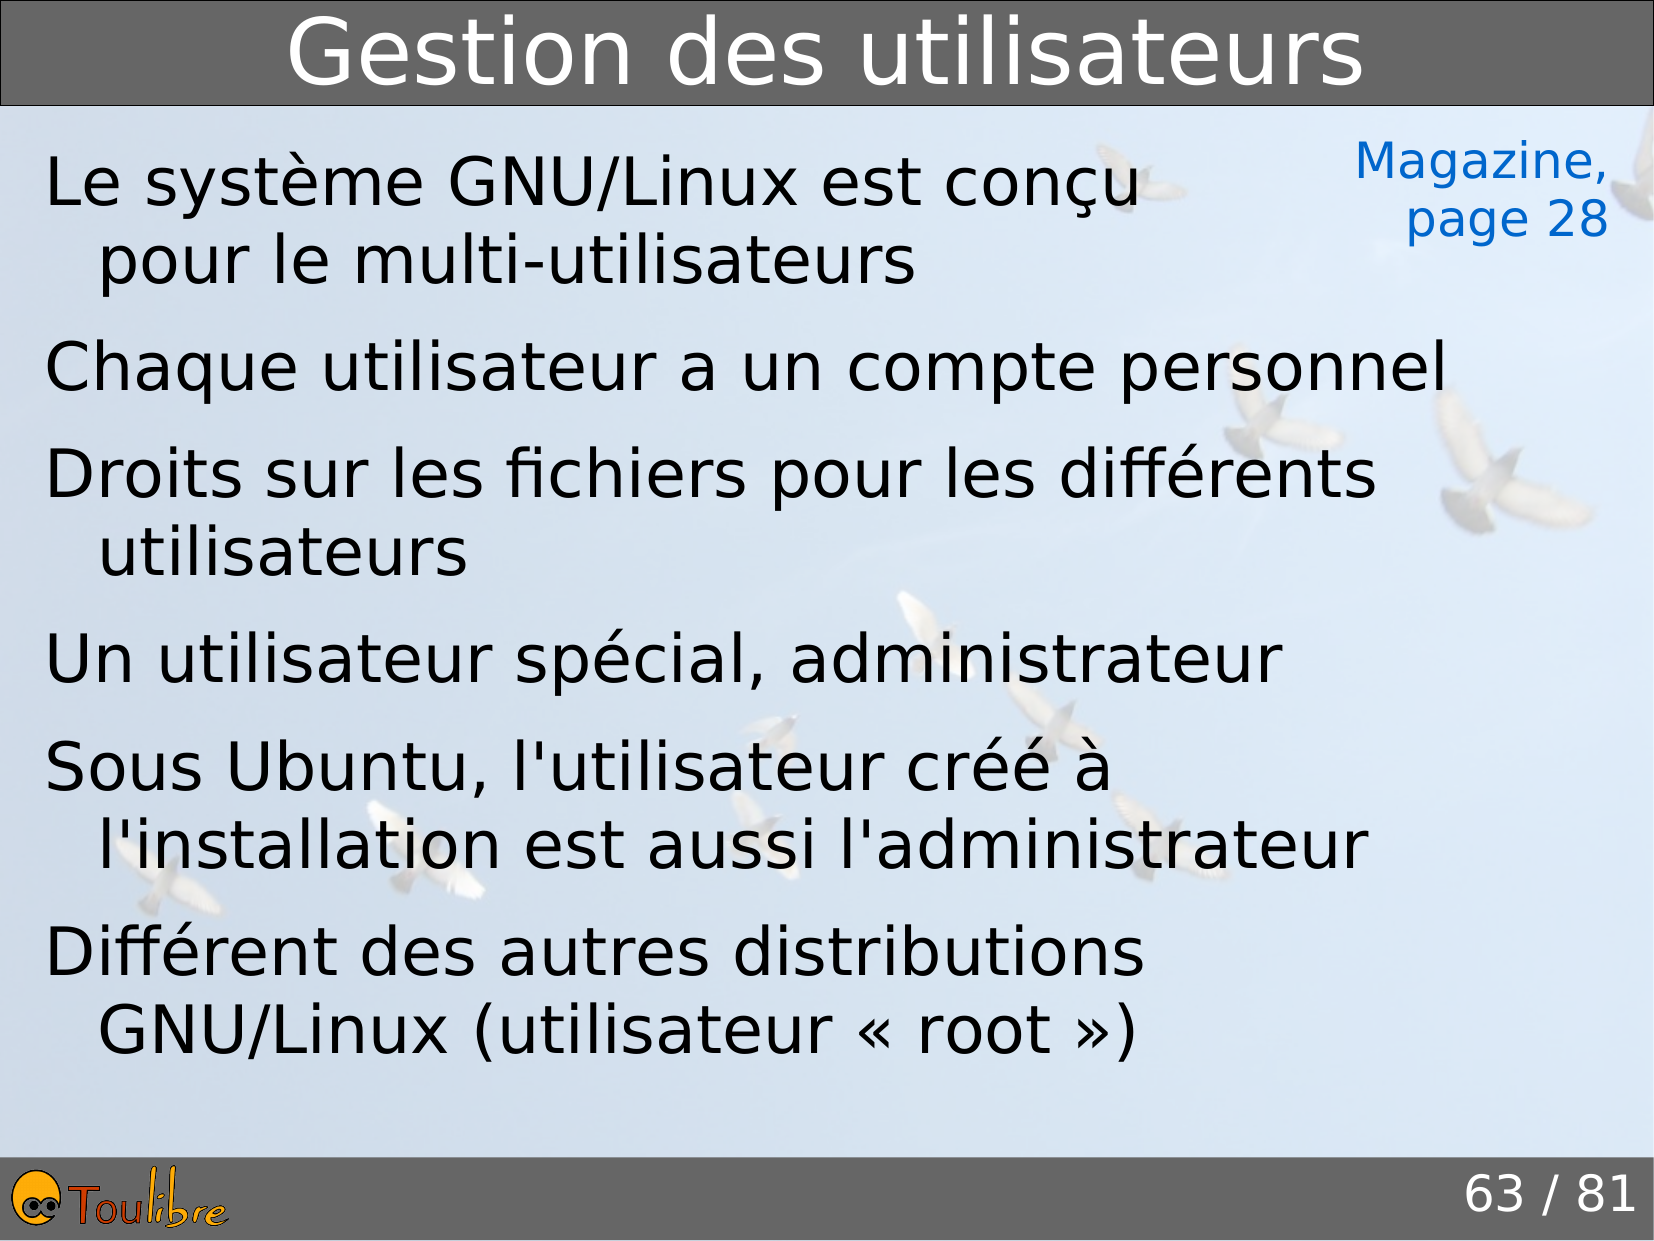

# Gestion des utilisateurs
Magazine, page 28
Le système GNU/Linux est conçu
pour le multi-utilisateurs
Chaque utilisateur a un compte personnel
Droits sur les fichiers pour les différents utilisateurs
Un utilisateur spécial, administrateur
Sous Ubuntu, l'utilisateur créé à l'installation est aussi l'administrateur
Différent des autres distributions GNU/Linux (utilisateur « root »)